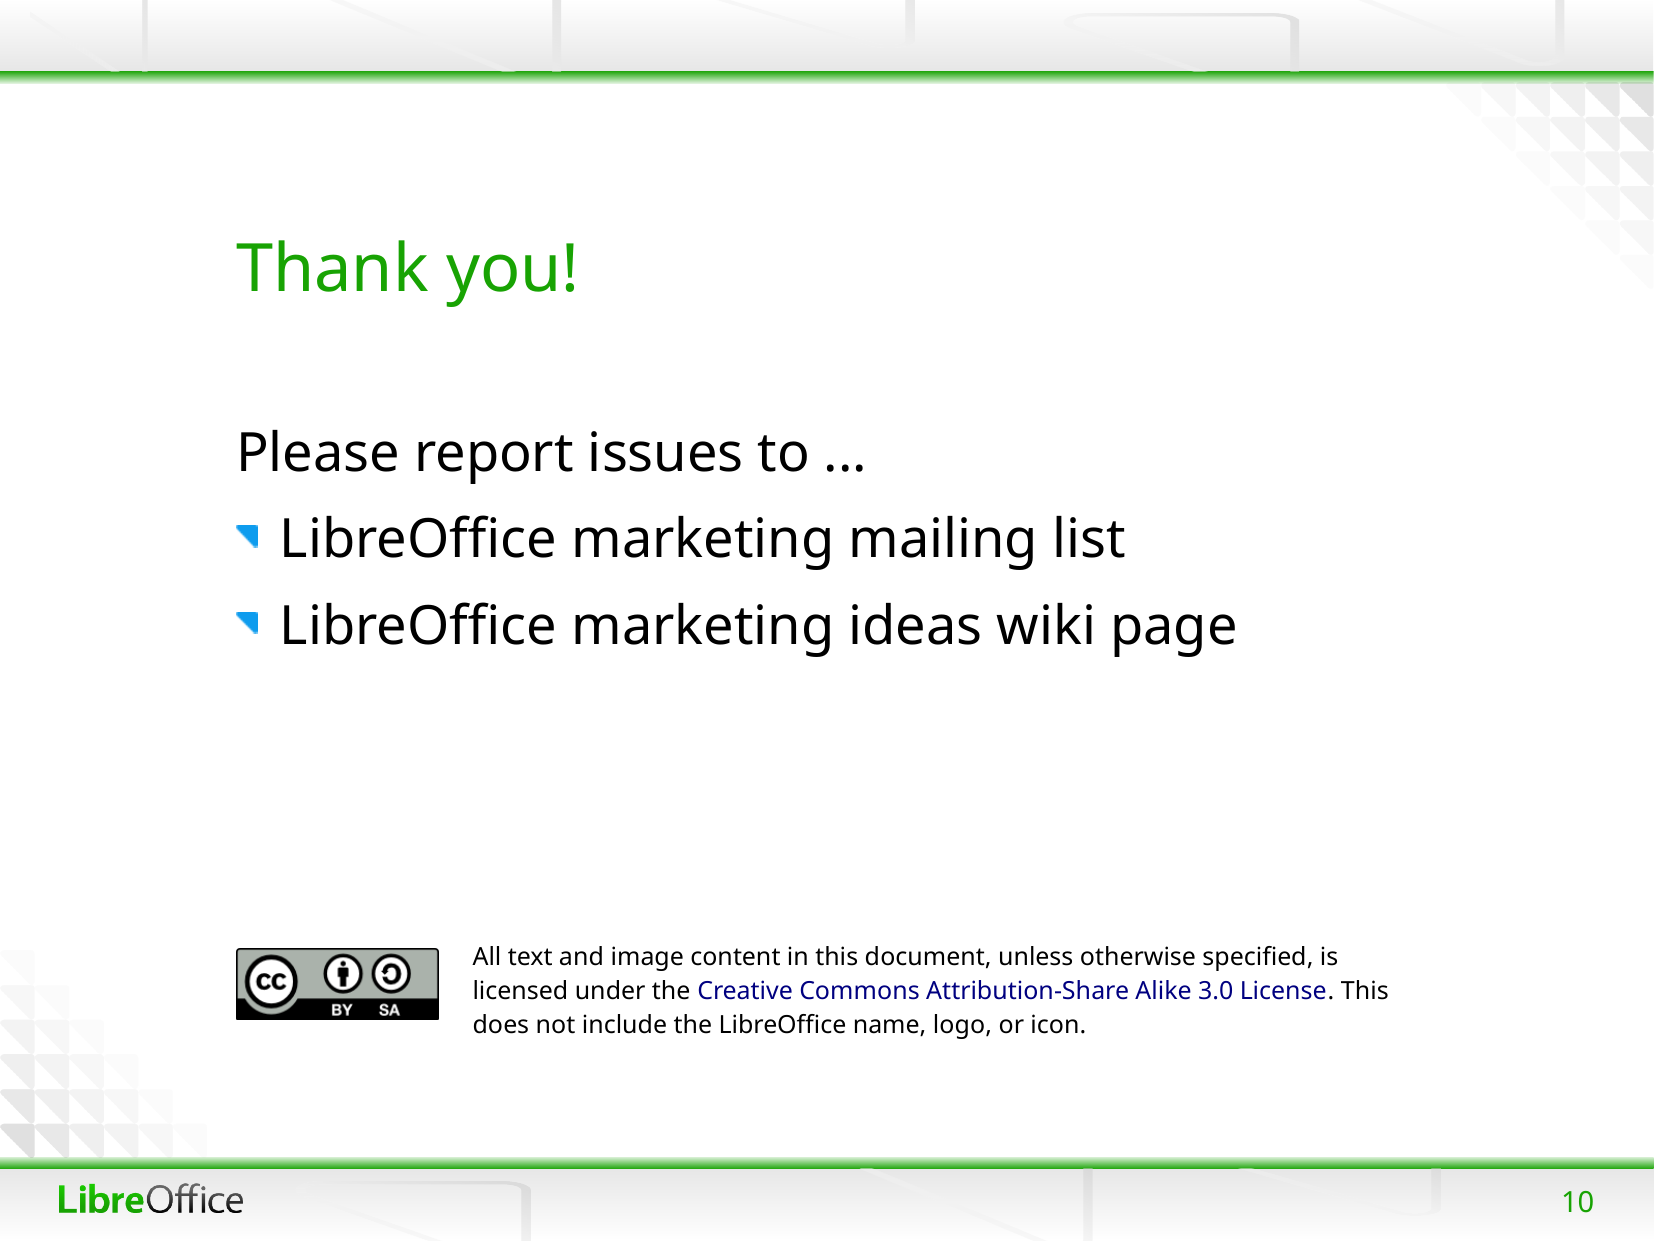

# Thank you!
Please report issues to ...
LibreOffice marketing mailing list
LibreOffice marketing ideas wiki page
10